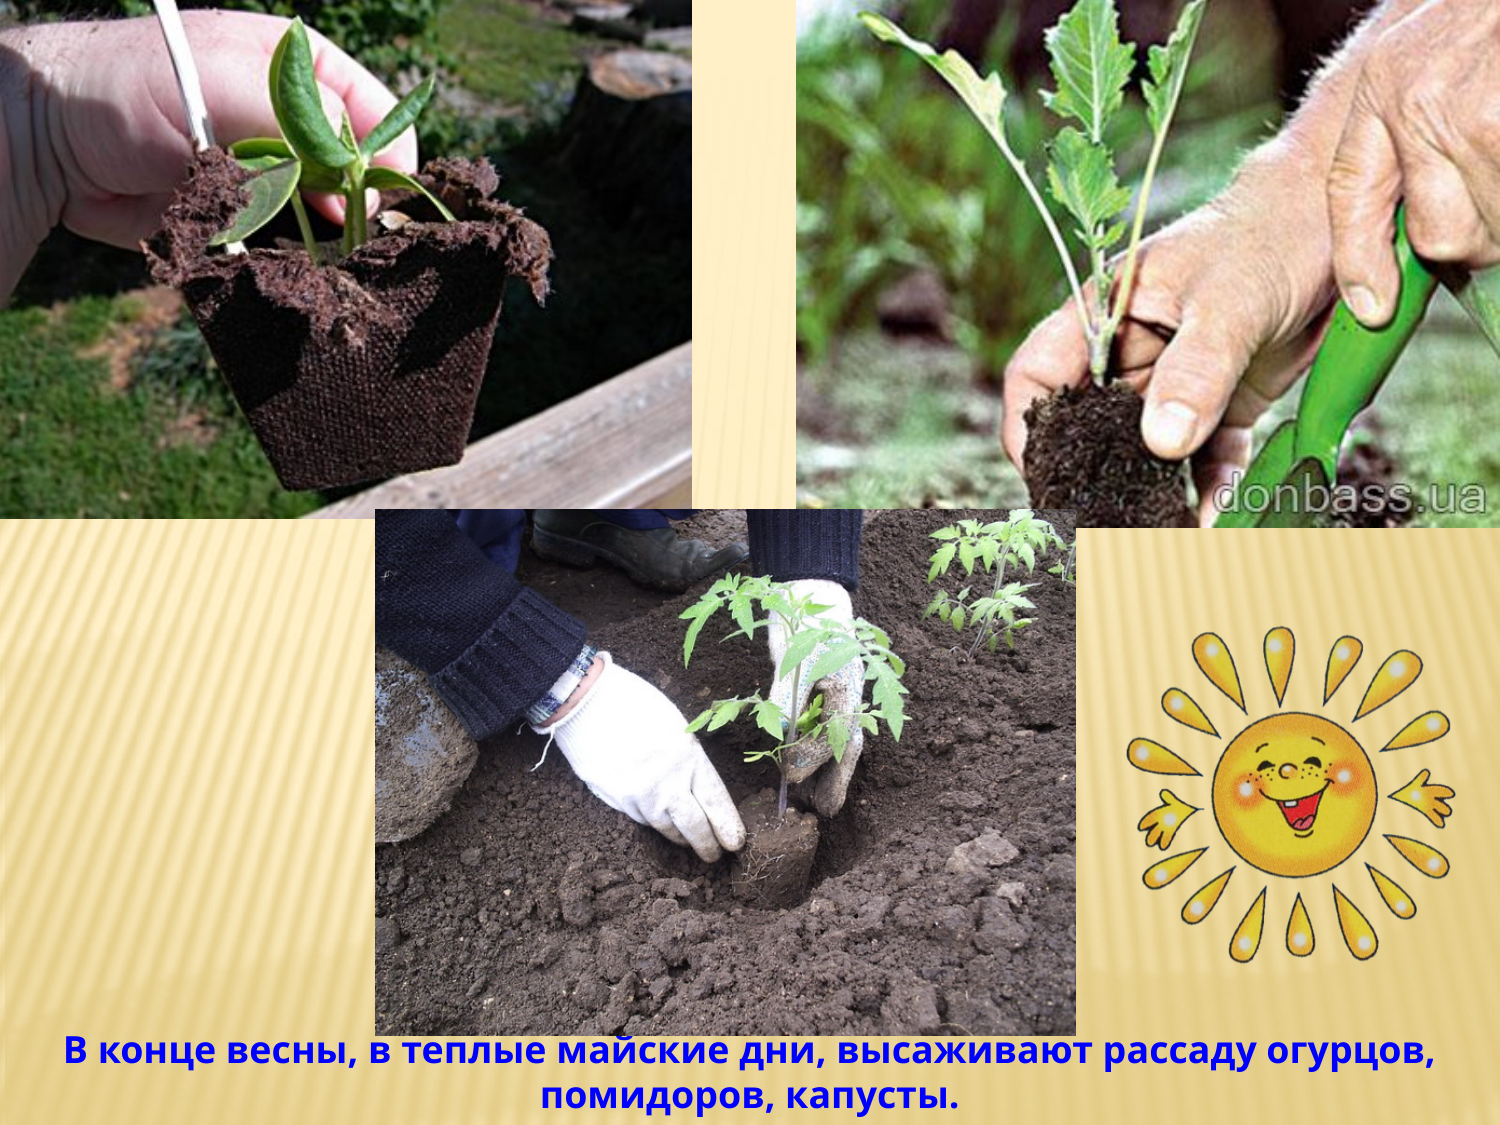

В конце весны, в теплые майские дни, высаживают рассаду огурцов, помидоров, капусты.